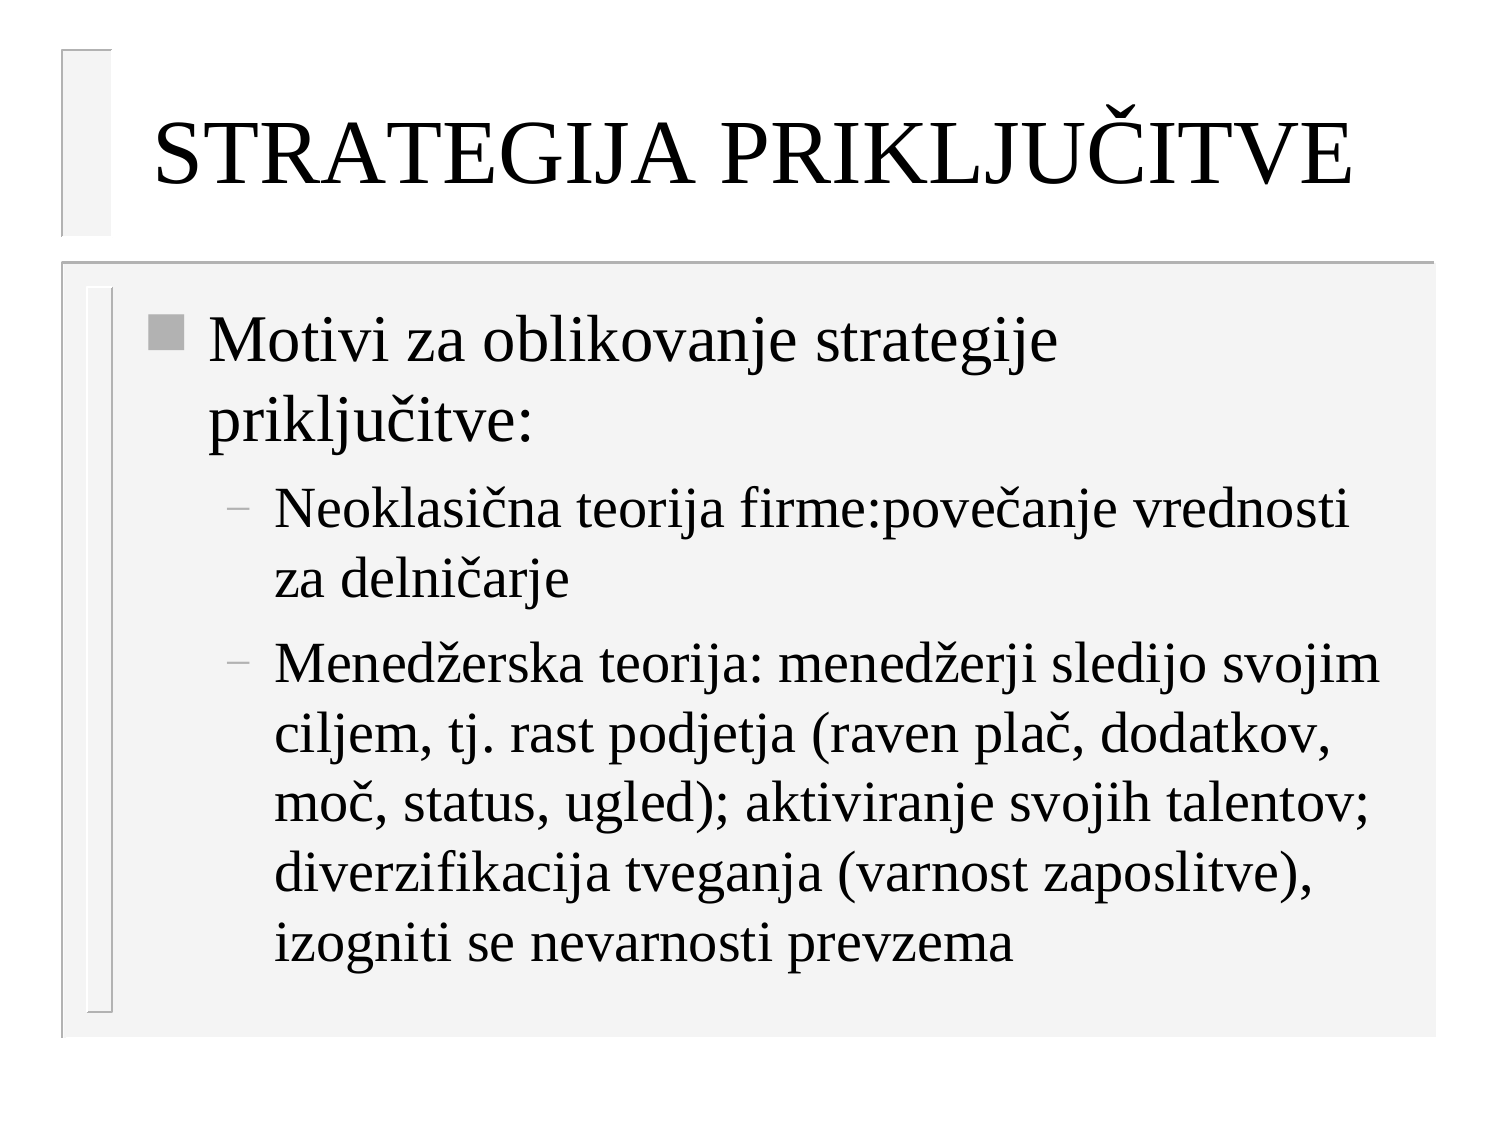

# STRATEGIJA PRIKLJUČITVE
Motivi za oblikovanje strategije priključitve:
Neoklasična teorija firme:povečanje vrednosti za delničarje
Menedžerska teorija: menedžerji sledijo svojim ciljem, tj. rast podjetja (raven plač, dodatkov, moč, status, ugled); aktiviranje svojih talentov; diverzifikacija tveganja (varnost zaposlitve), izogniti se nevarnosti prevzema